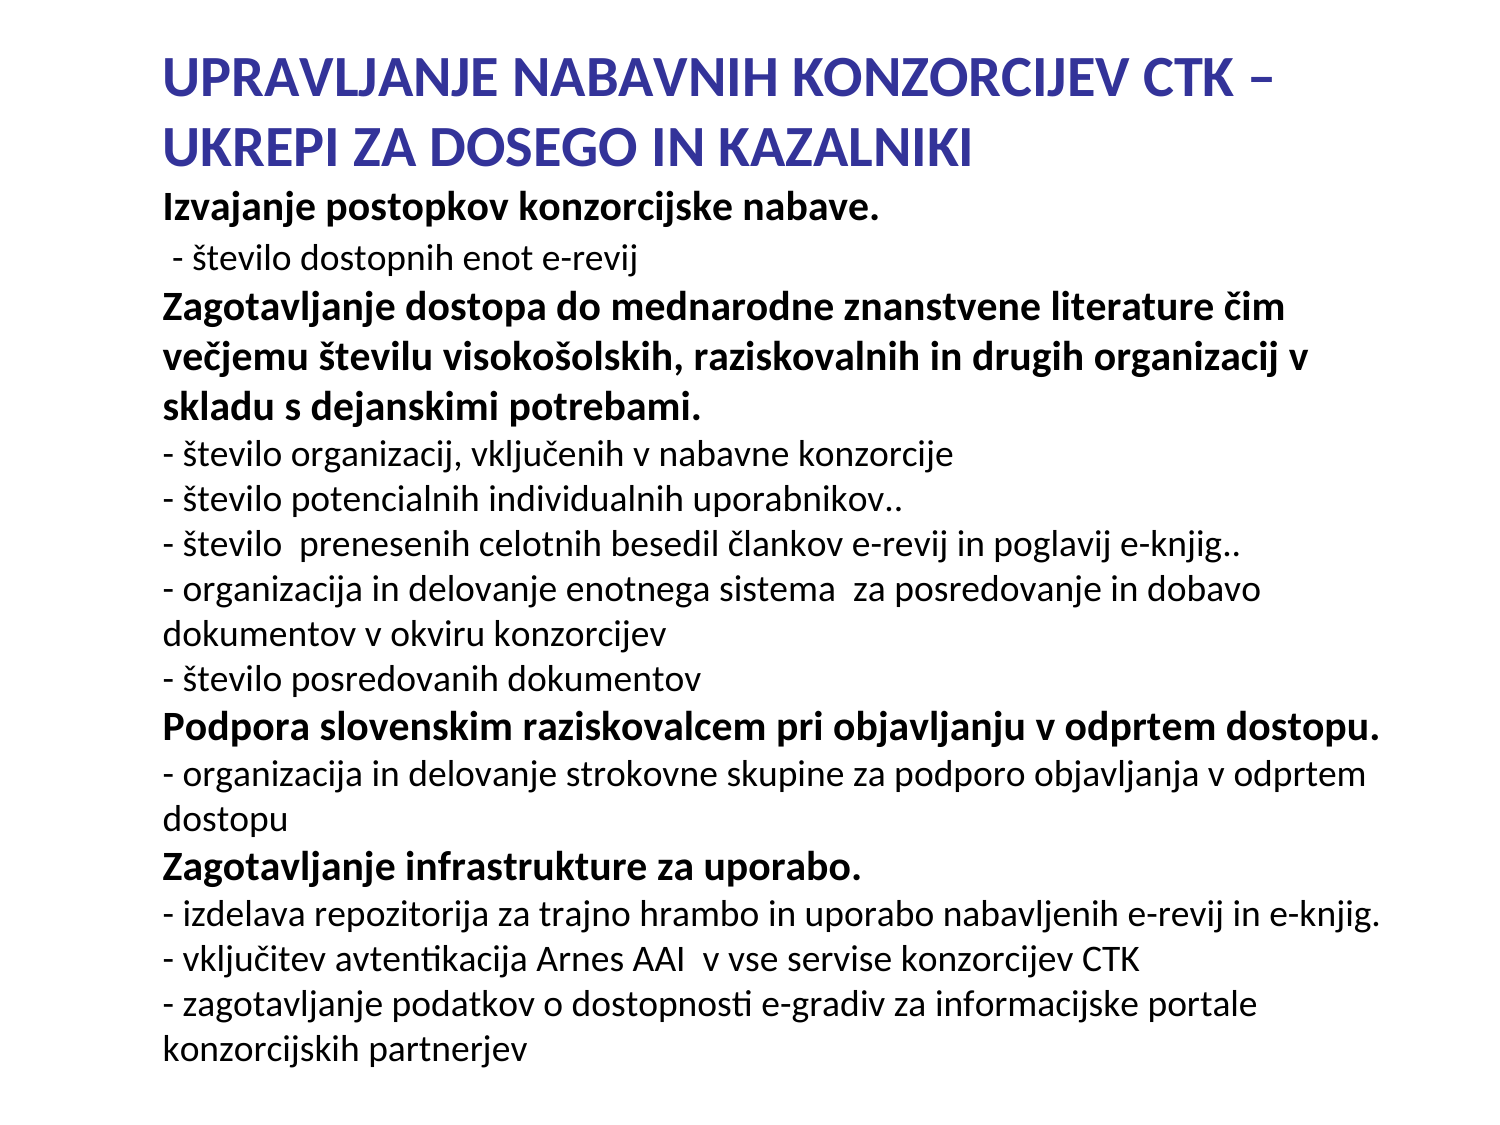

# UPRAVLJANJE NABAVNIH KONZORCIJEV CTK –UKREPI ZA DOSEGO IN KAZALNIKI Izvajanje postopkov konzorcijske nabave. - število dostopnih enot e-revij Zagotavljanje dostopa do mednarodne znanstvene literature čim večjemu številu visokošolskih, raziskovalnih in drugih organizacij v skladu s dejanskimi potrebami. - število organizacij, vključenih v nabavne konzorcije - število potencialnih individualnih uporabnikov.. - število prenesenih celotnih besedil člankov e-revij in poglavij e-knjig.. - organizacija in delovanje enotnega sistema za posredovanje in dobavo dokumentov v okviru konzorcijev - število posredovanih dokumentov Podpora slovenskim raziskovalcem pri objavljanju v odprtem dostopu. - organizacija in delovanje strokovne skupine za podporo objavljanja v odprtem dostopu Zagotavljanje infrastrukture za uporabo. - izdelava repozitorija za trajno hrambo in uporabo nabavljenih e-revij in e-knjig. - vključitev avtentikacija Arnes AAI v vse servise konzorcijev CTK - zagotavljanje podatkov o dostopnosti e-gradiv za informacijske portale konzorcijskih partnerjev